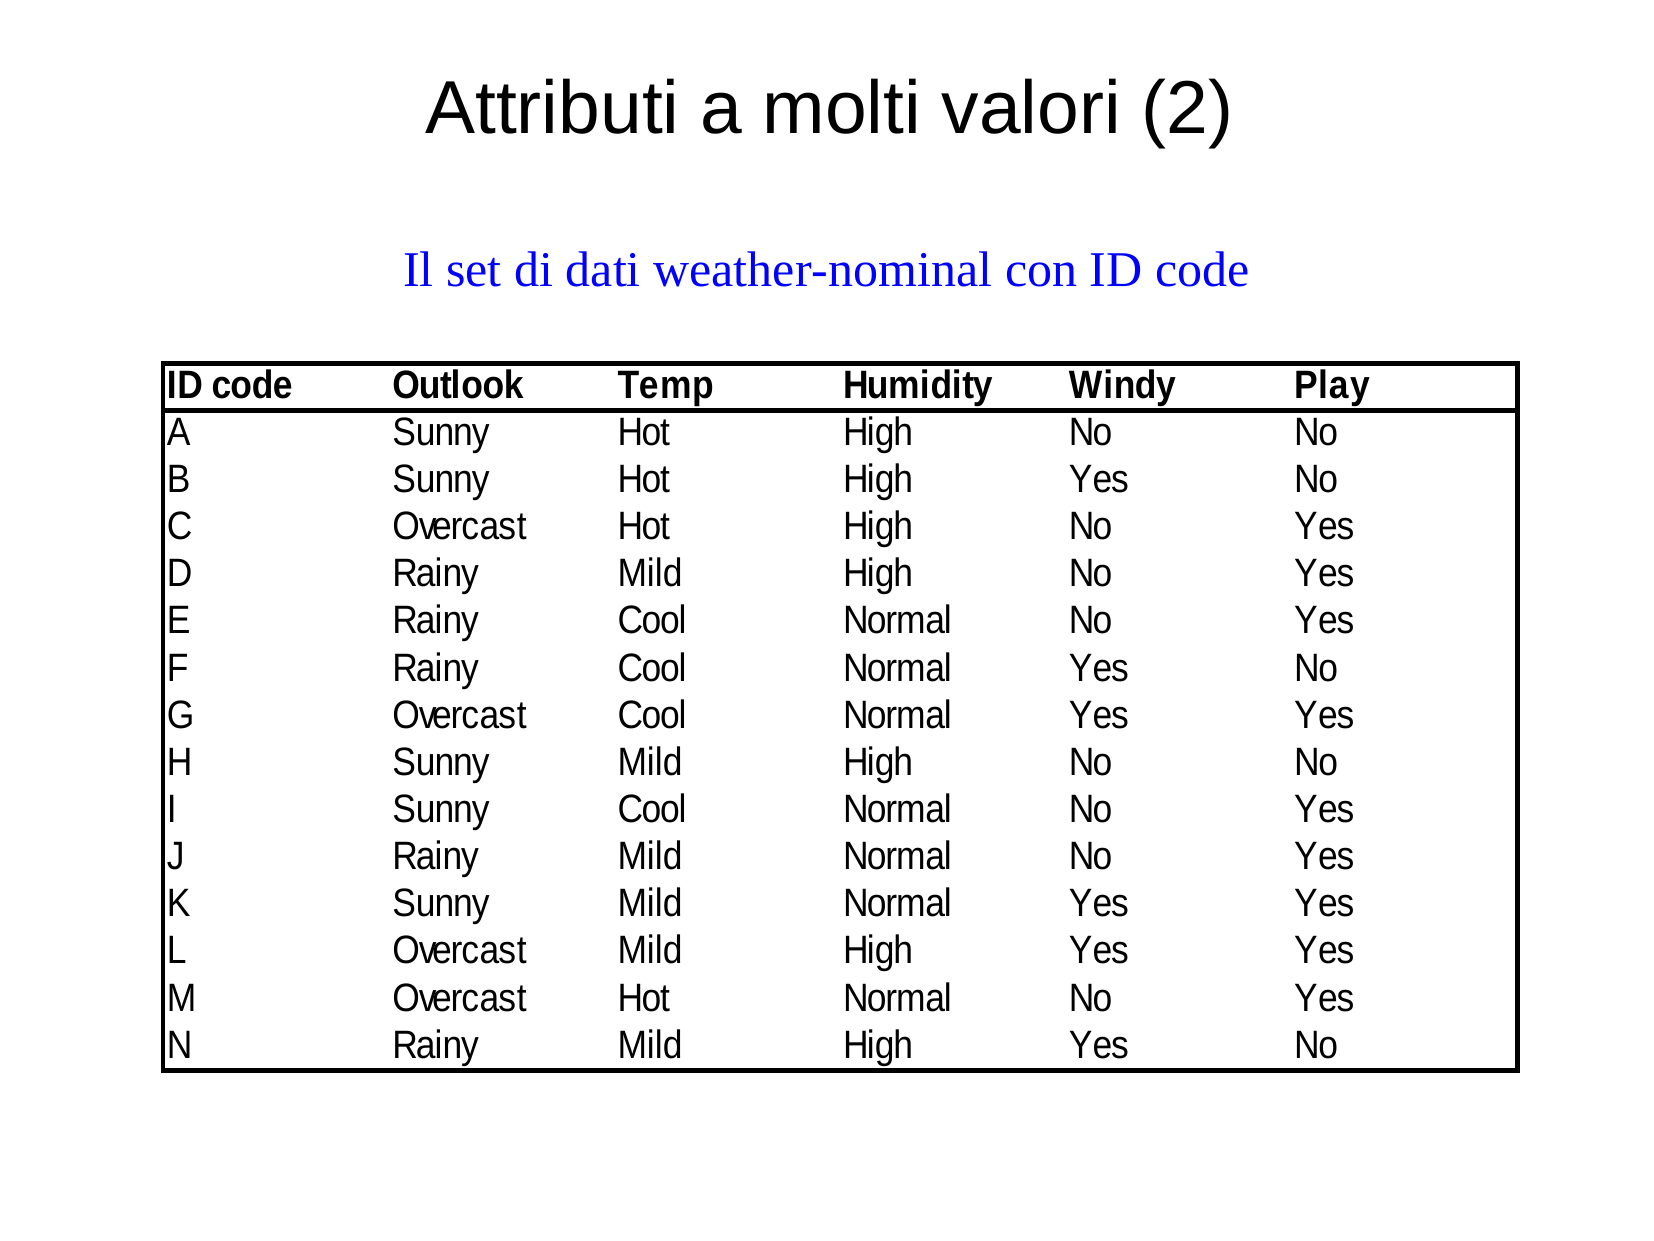

# Attributi a molti valori (2)
Il set di dati weather-nominal con ID code